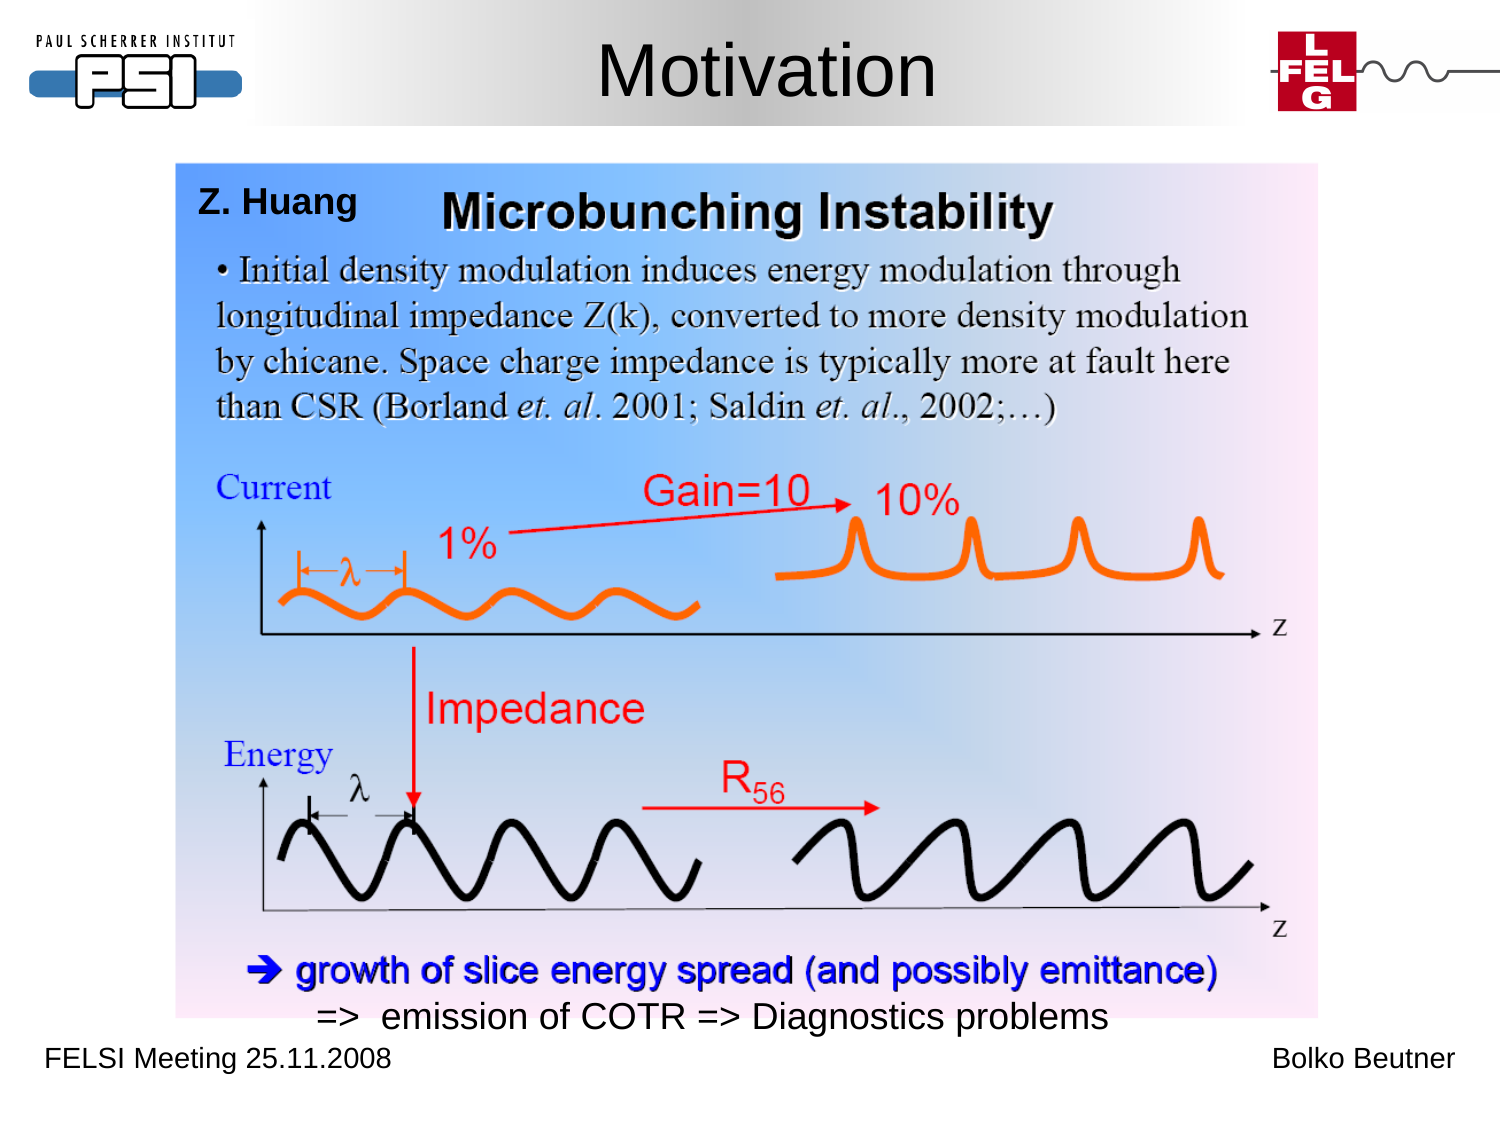

# Motivation
Z. Huang
=> emission of COTR => Diagnostics problems
FELSI Meeting 25.11.2008
Bolko Beutner